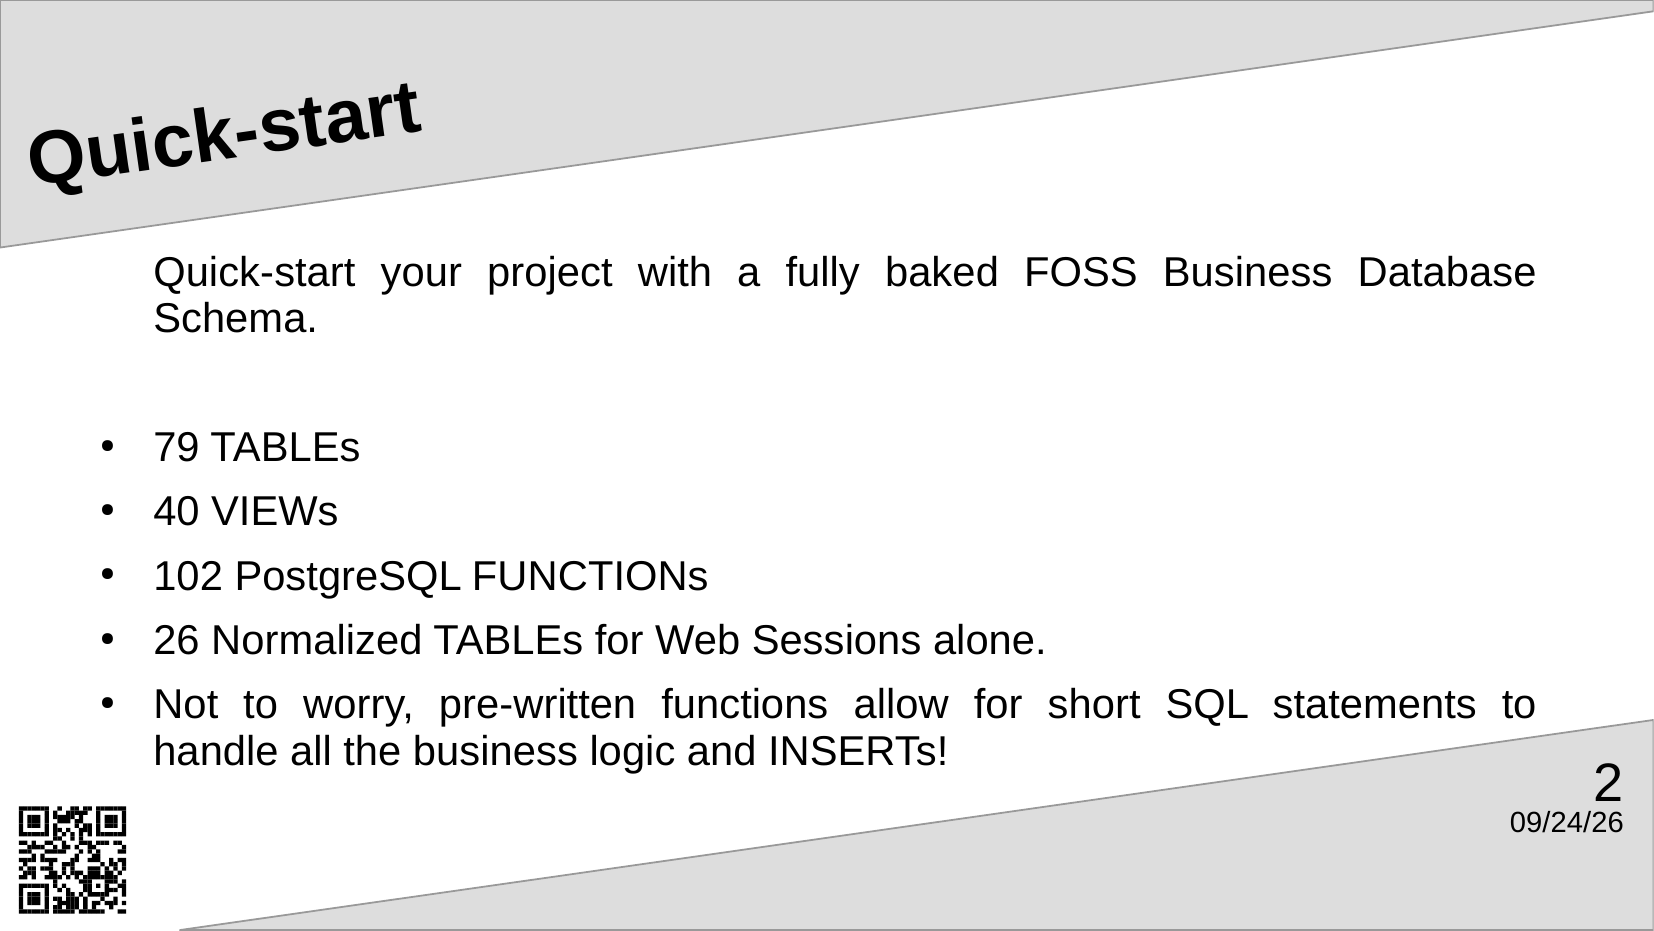

# Quick-start
Quick-start your project with a fully baked FOSS Business Database Schema.
79 TABLEs
40 VIEWs
102 PostgreSQL FUNCTIONs
26 Normalized TABLEs for Web Sessions alone.
Not to worry, pre-written functions allow for short SQL statements to handle all the business logic and INSERTs!
2